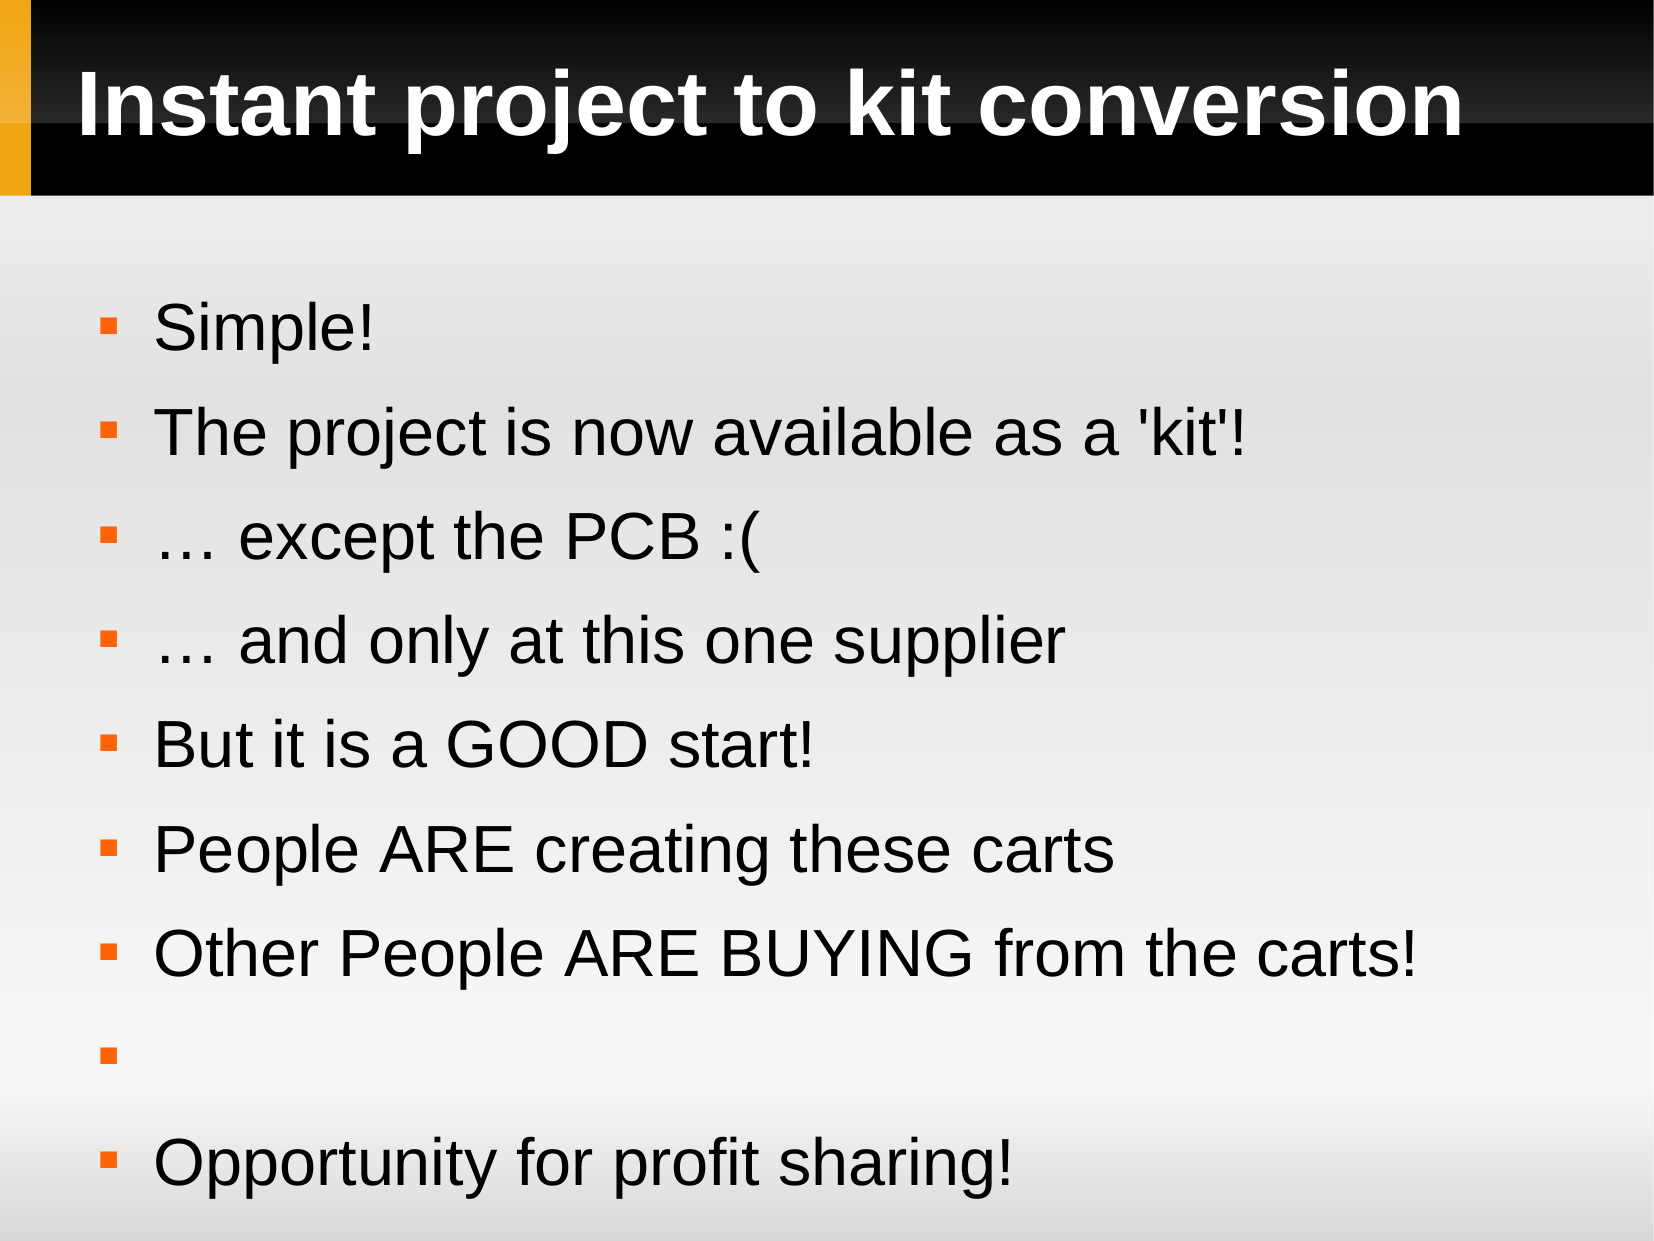

# Instant project to kit conversion
Simple!
The project is now available as a 'kit'!
… except the PCB :(
… and only at this one supplier
But it is a GOOD start!
People ARE creating these carts
Other People ARE BUYING from the carts!
Opportunity for profit sharing!